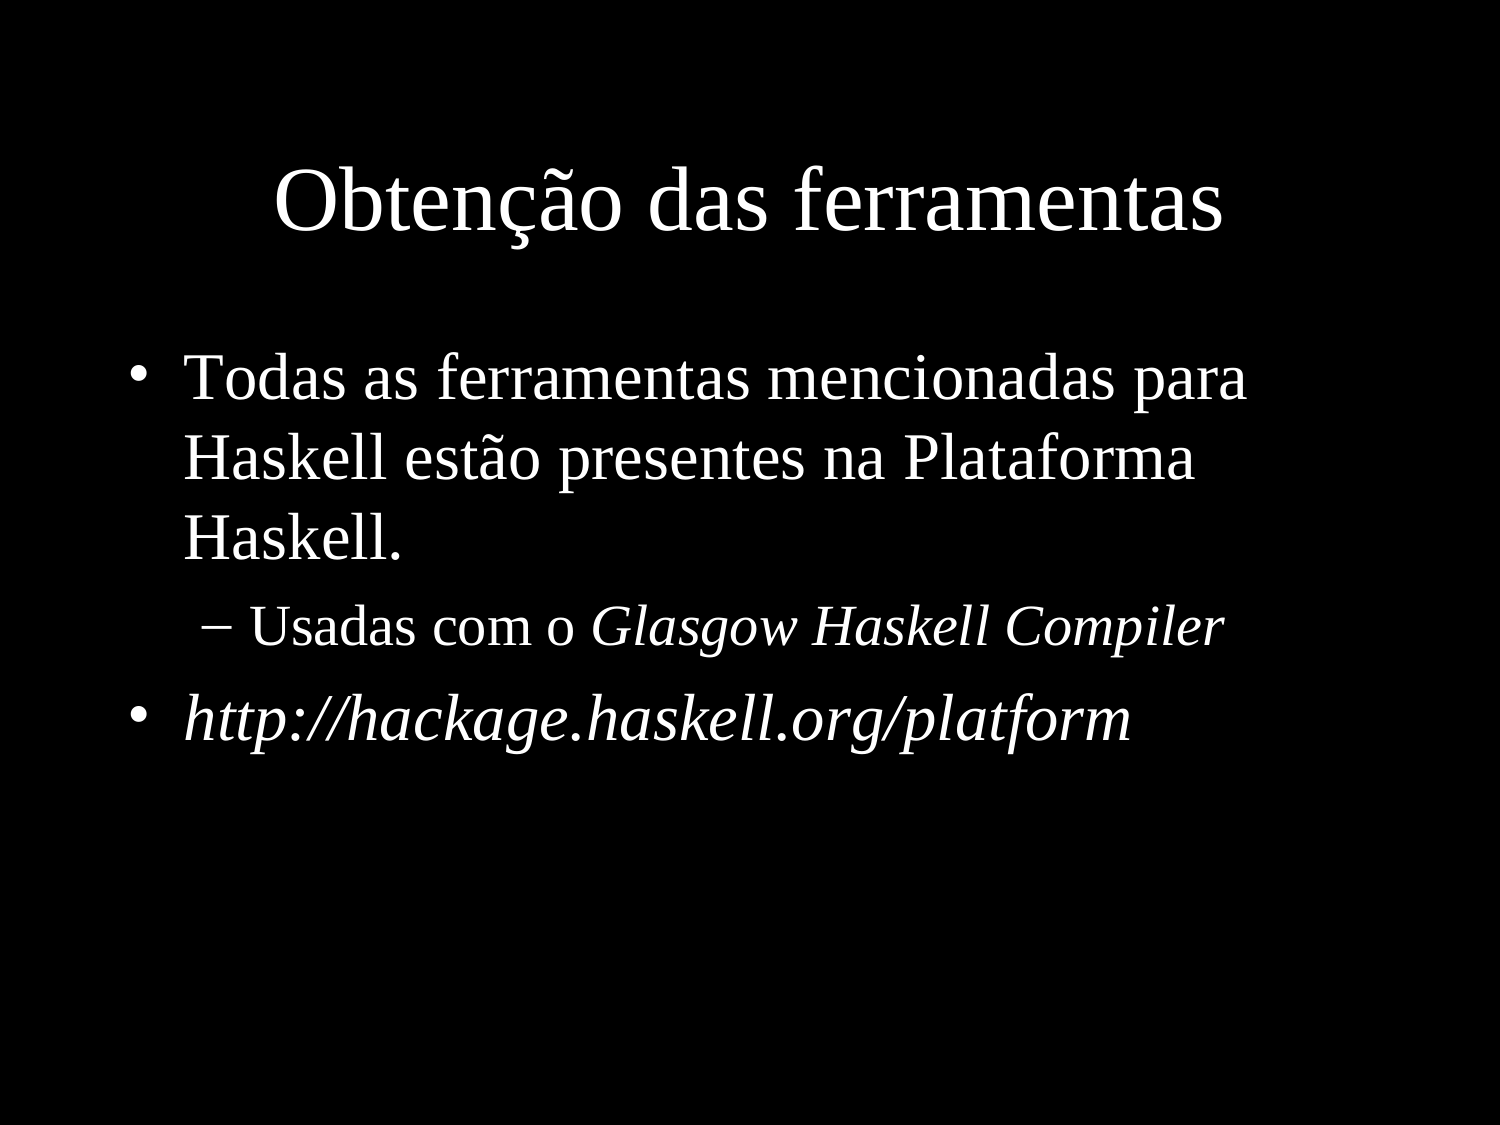

# Obtenção das ferramentas
Todas as ferramentas mencionadas para Haskell estão presentes na Plataforma Haskell.
Usadas com o Glasgow Haskell Compiler
http://hackage.haskell.org/platform